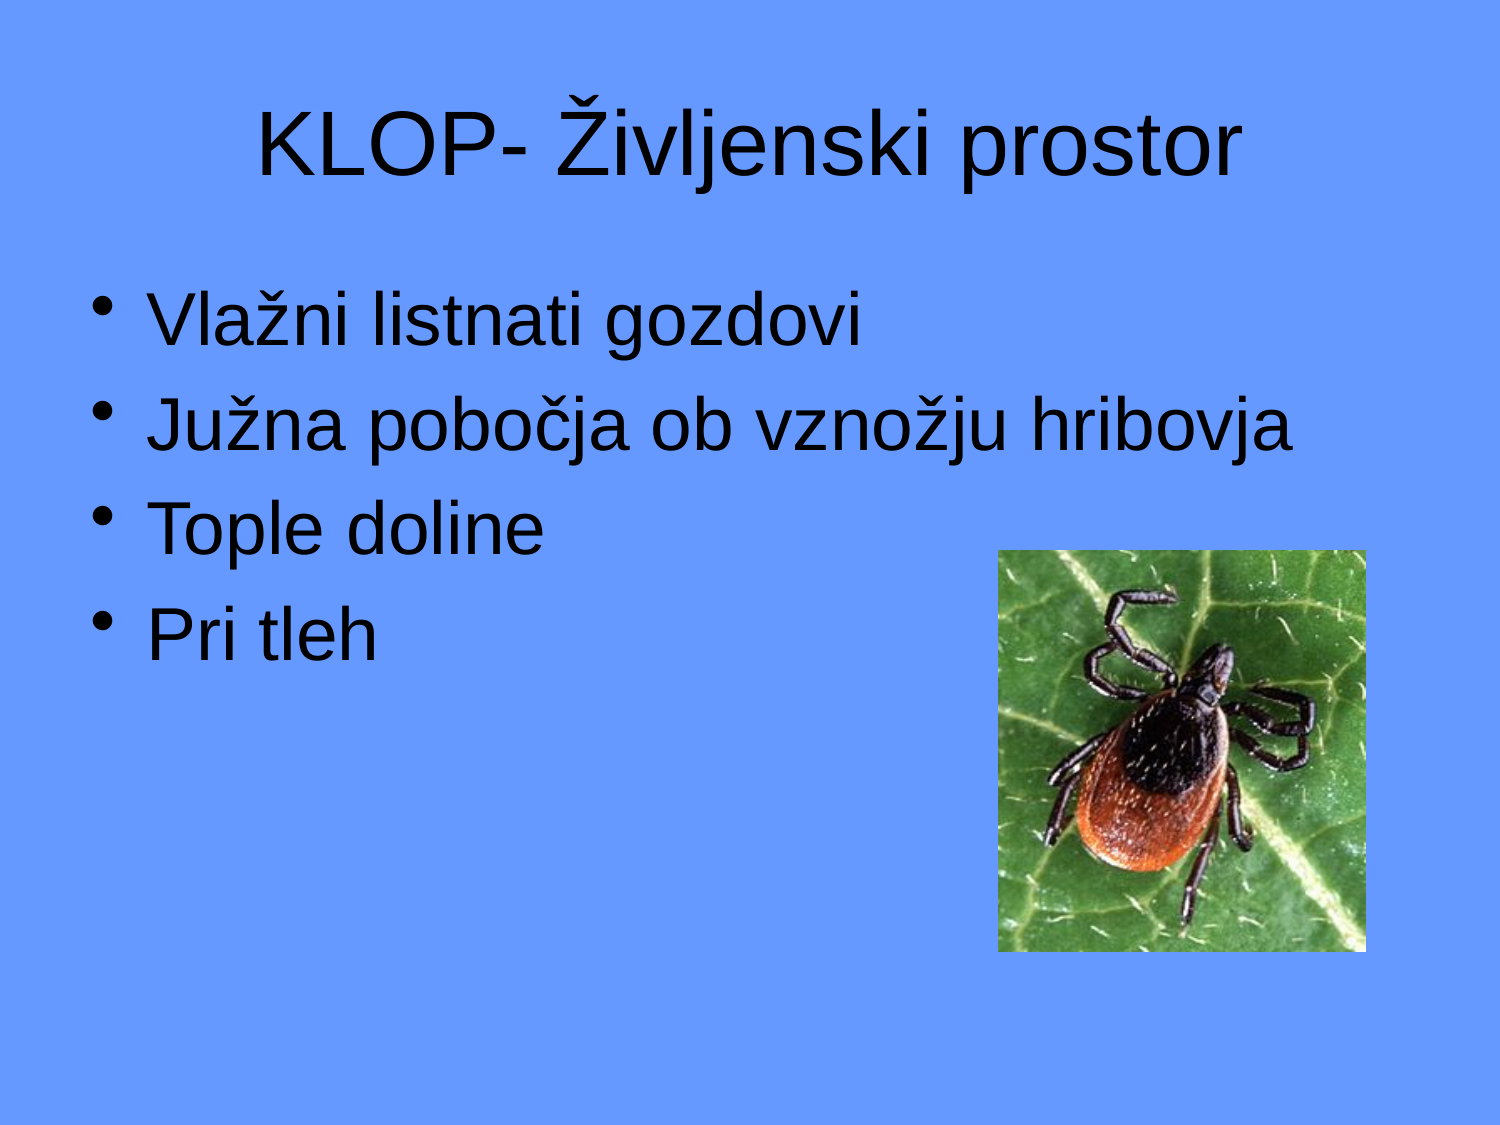

# KLOP- Življenski prostor
Vlažni listnati gozdovi
Južna pobočja ob vznožju hribovja
Tople doline
Pri tleh